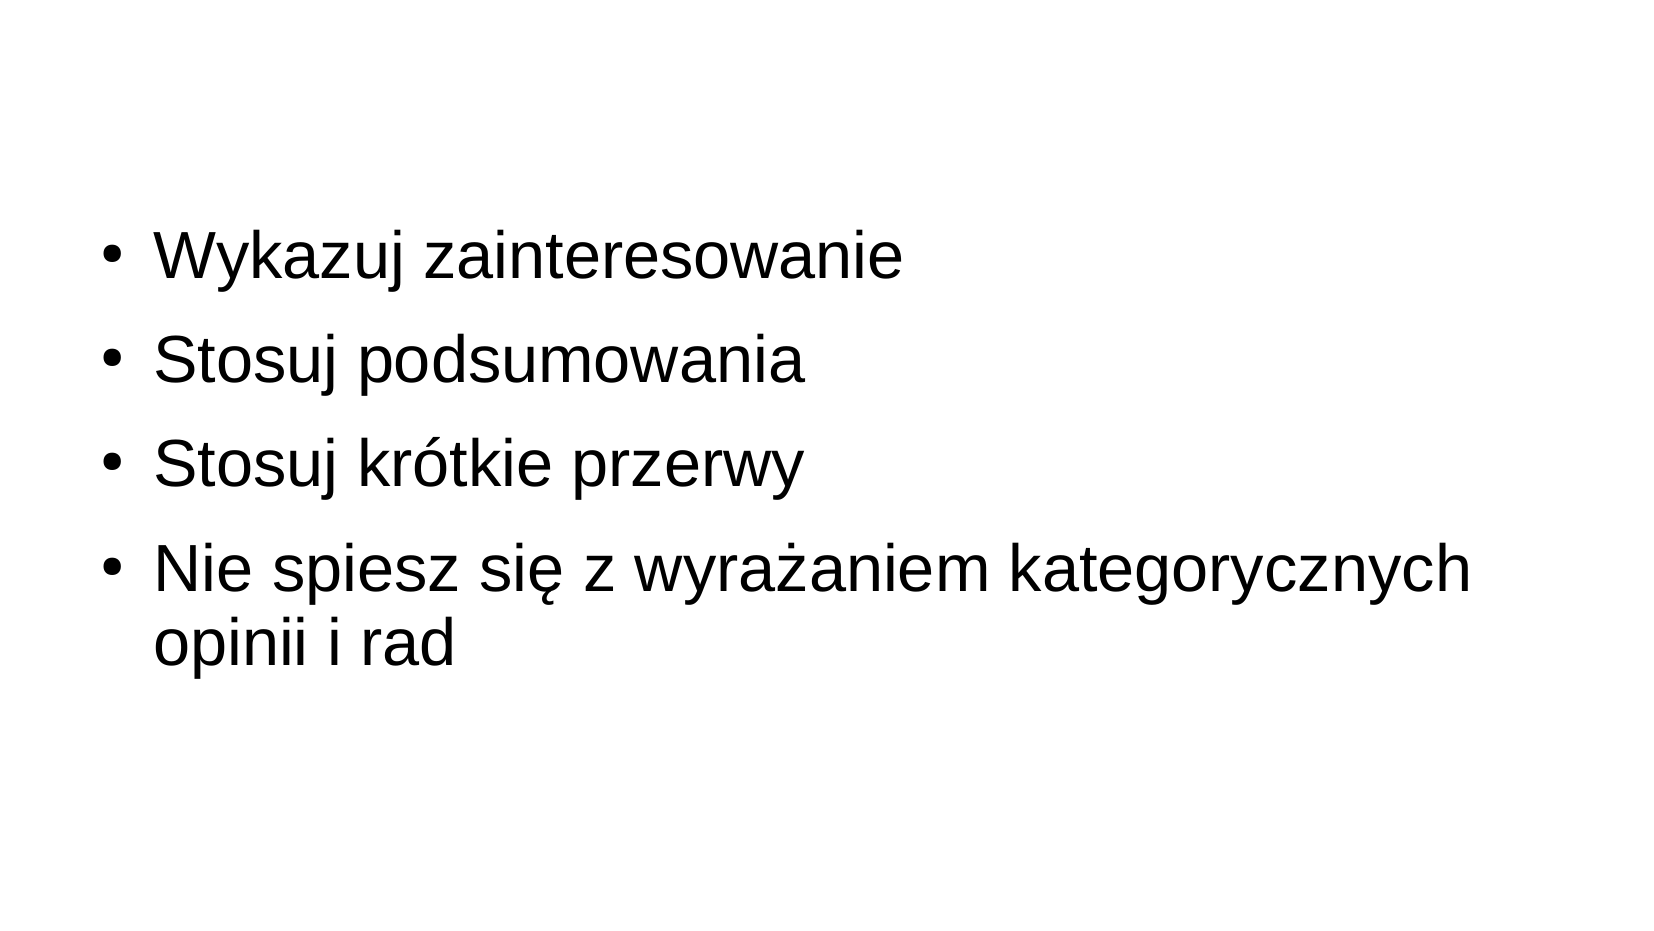

#
Wykazuj zainteresowanie
Stosuj podsumowania
Stosuj krótkie przerwy
Nie spiesz się z wyrażaniem kategorycznych opinii i rad